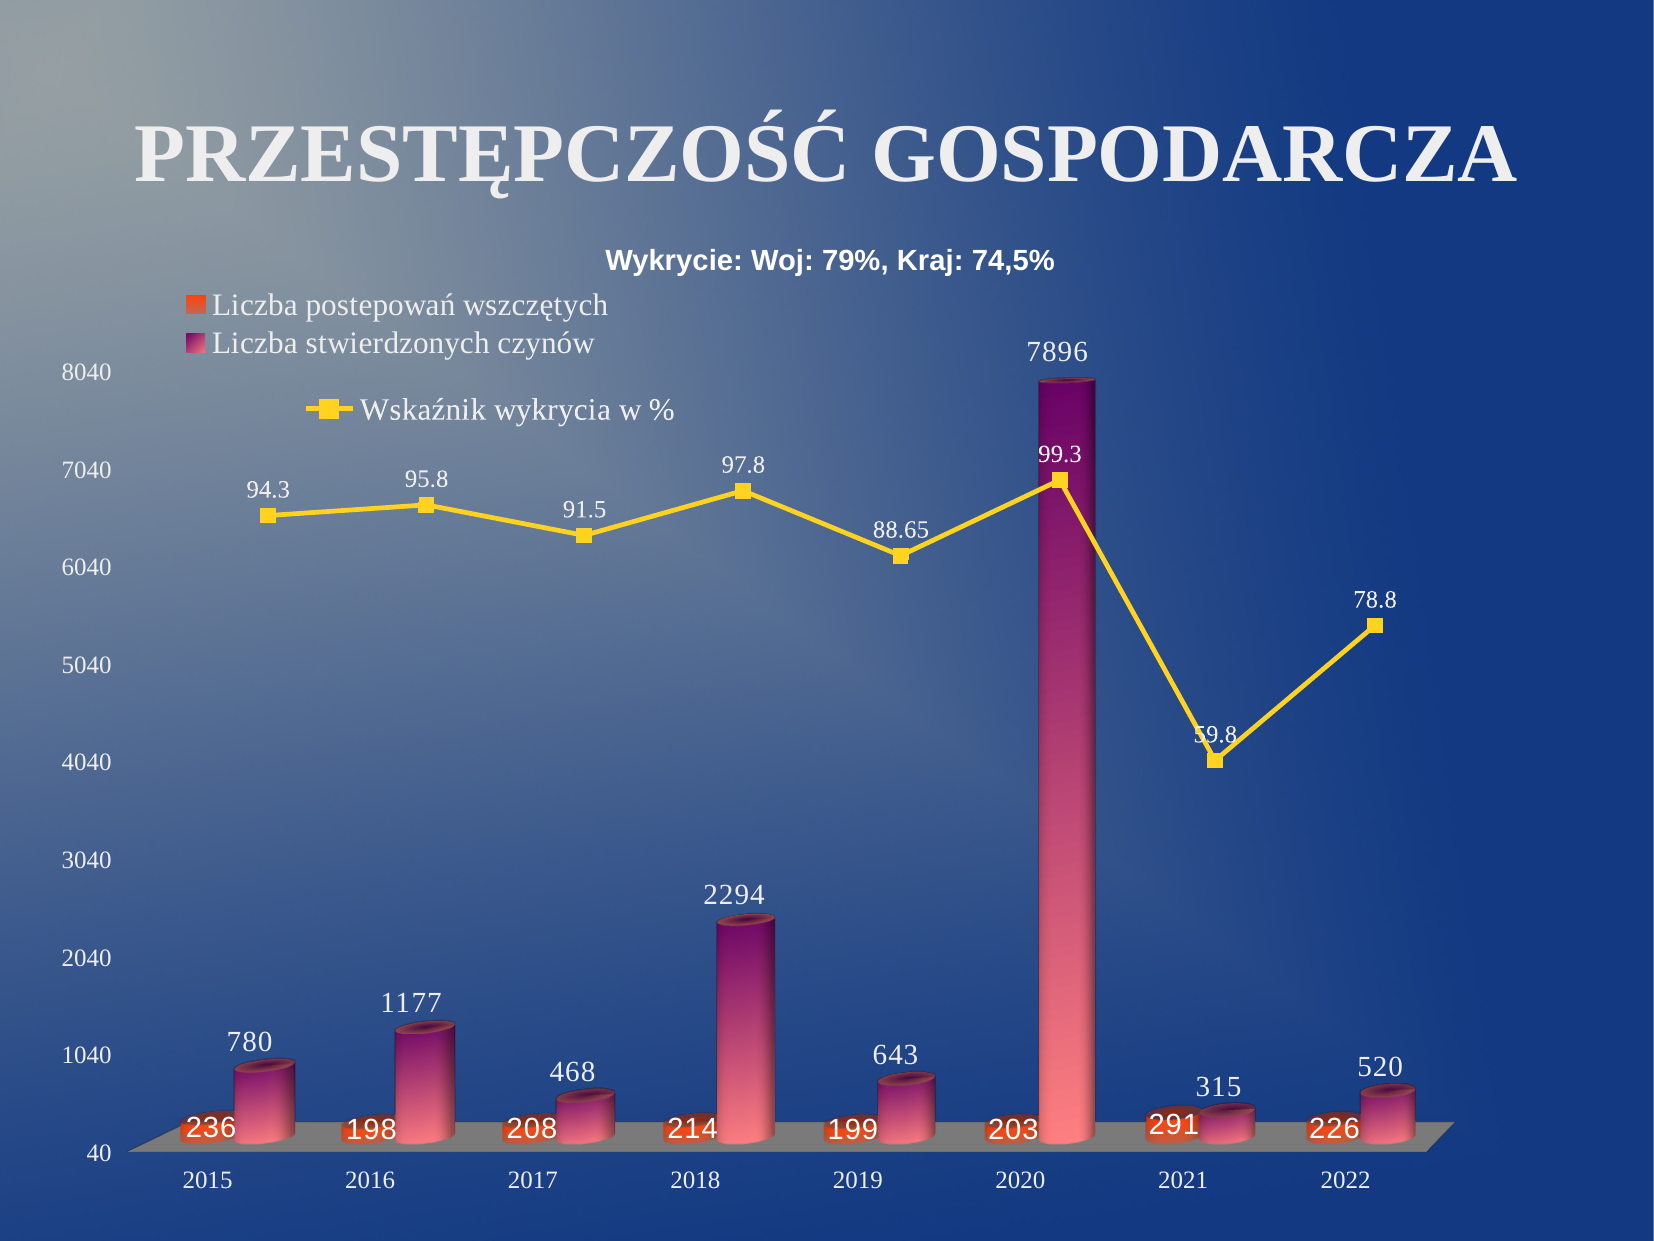

# PRZESTĘPCZOŚĆ GOSPODARCZA
Wykrycie: Woj: 79%, Kraj: 74,5%
[unsupported chart]
### Chart
| Category | Wskaźnik wykrycia w % |
|---|---|
| 2015 | 94.3 |
| 2016 | 95.8 |
| 2017 | 91.5 |
| 2018 | 97.8 |
| 2019 | 88.65 |
| 2020 | 99.3 |
| 2021 | 59.8 |
| 2022 | 78.8 |
| None | None |